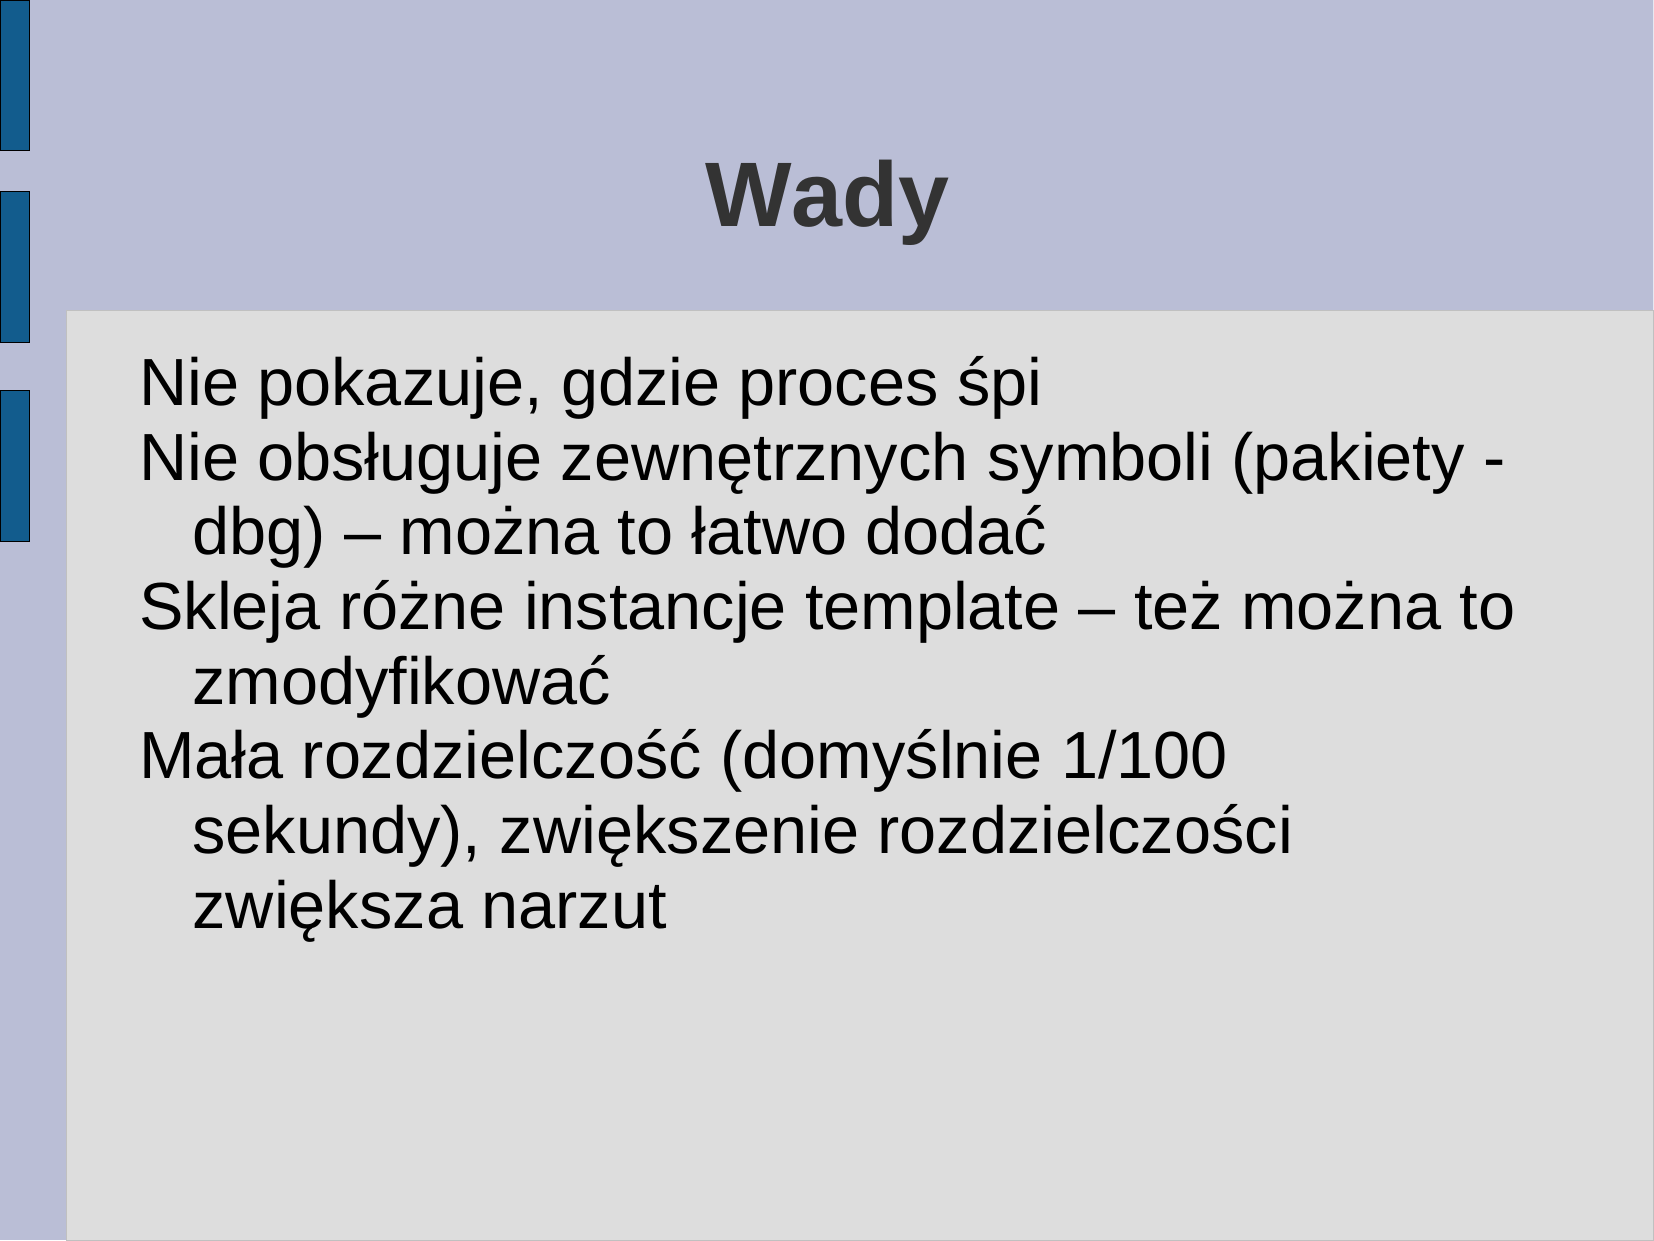

# Wady
Nie pokazuje, gdzie proces śpi
Nie obsługuje zewnętrznych symboli (pakiety -dbg) – można to łatwo dodać
Skleja różne instancje template – też można to zmodyfikować
Mała rozdzielczość (domyślnie 1/100 sekundy), zwiększenie rozdzielczości zwiększa narzut